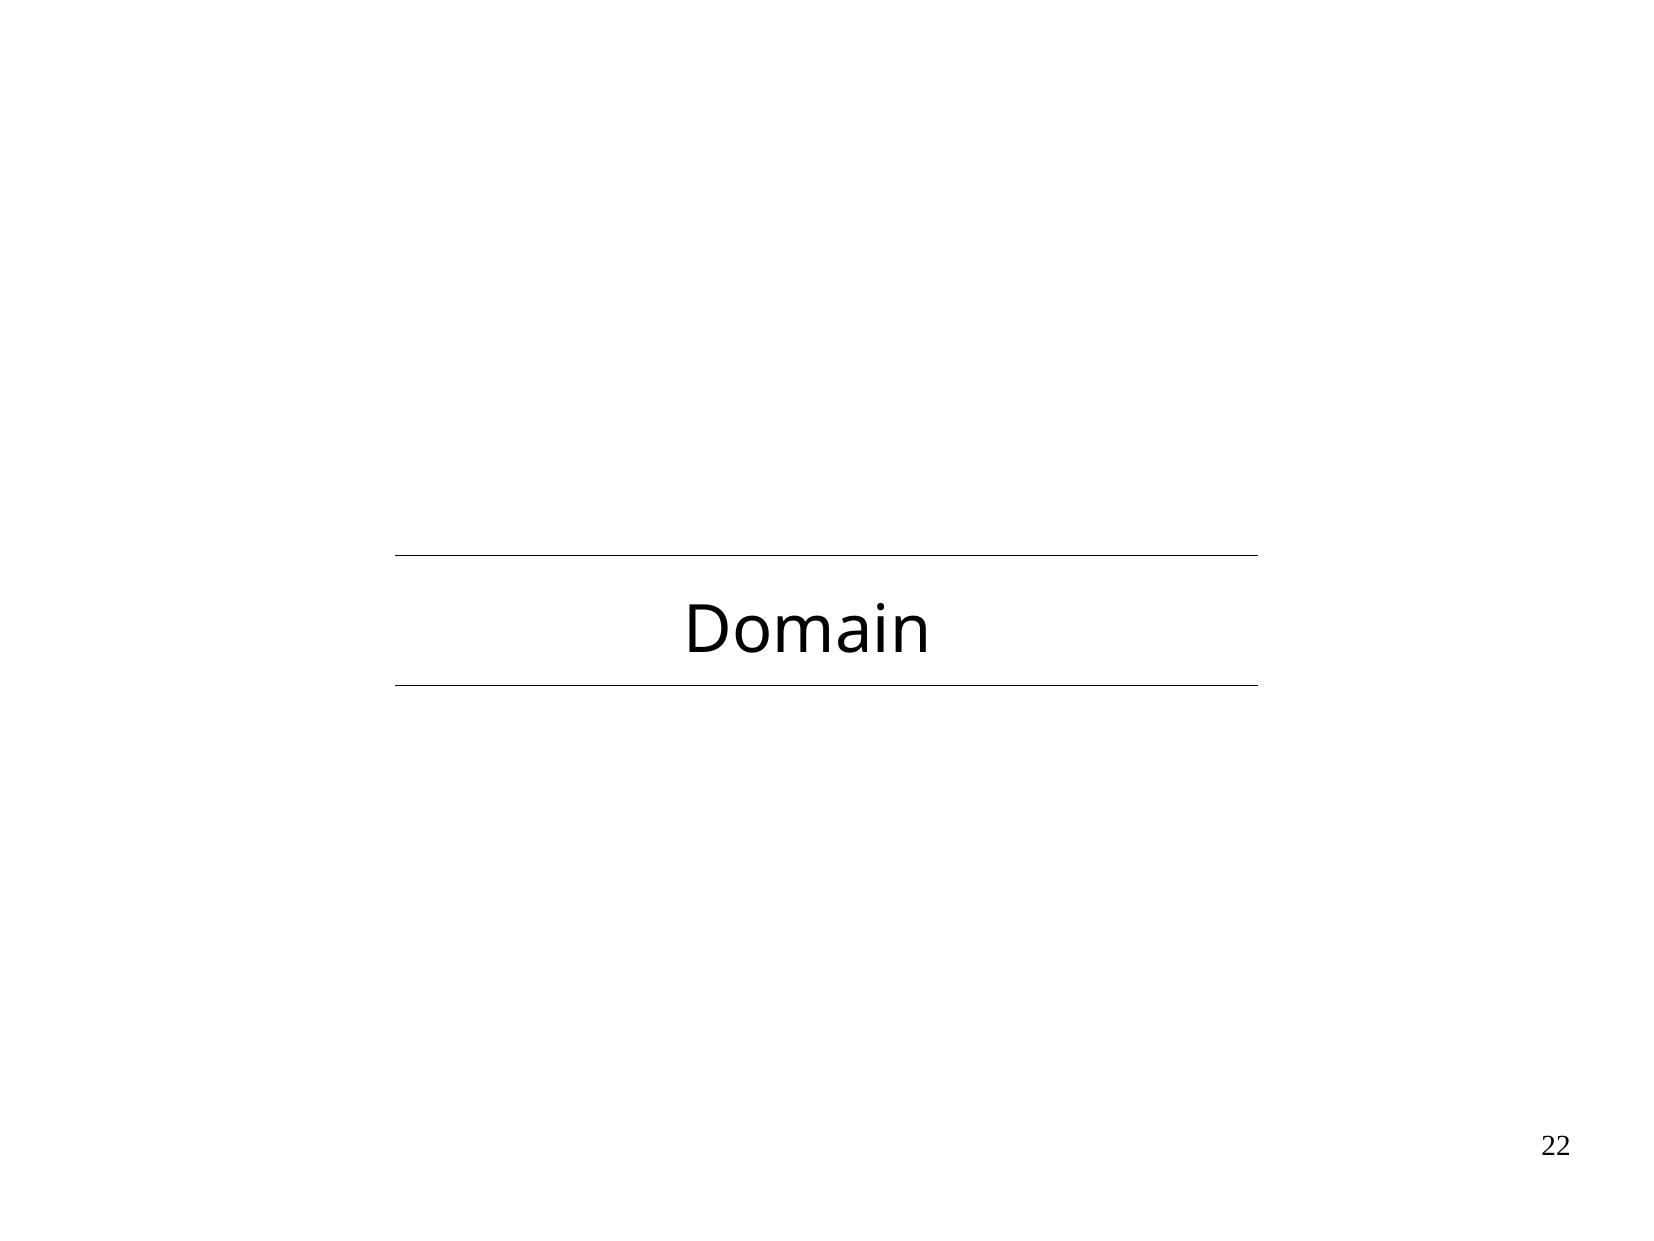

So as always, the first step when designing a decision procedure is to think of a domain representation, and we chose that of michel and Van Hentenryck, so I'll present very briefly
Domain
22